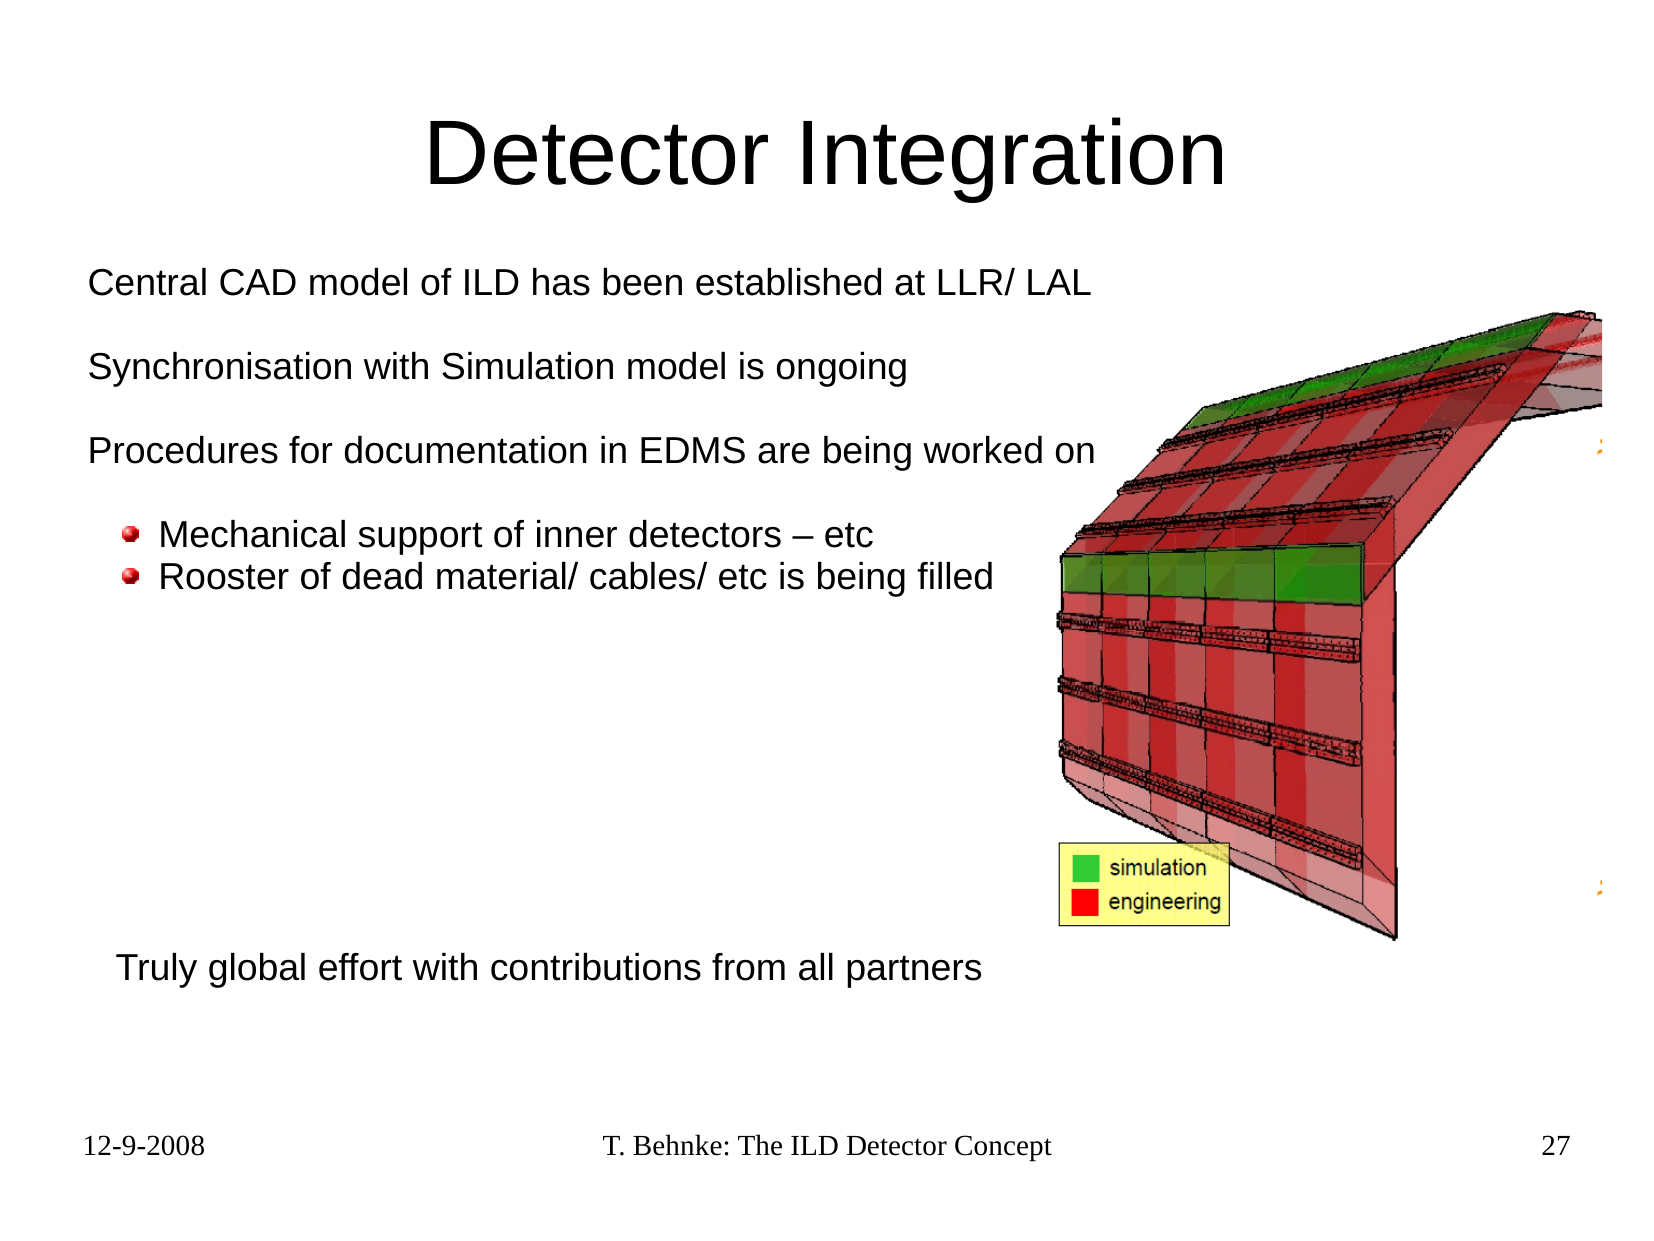

# Detector Integration
Central CAD model of ILD has been established at LLR/ LAL
Synchronisation with Simulation model is ongoing
Procedures for documentation in EDMS are being worked on
Mechanical support of inner detectors – etc
Rooster of dead material/ cables/ etc is being filled
Truly global effort with contributions from all partners
12-9-2008
T. Behnke: The ILD Detector Concept
27